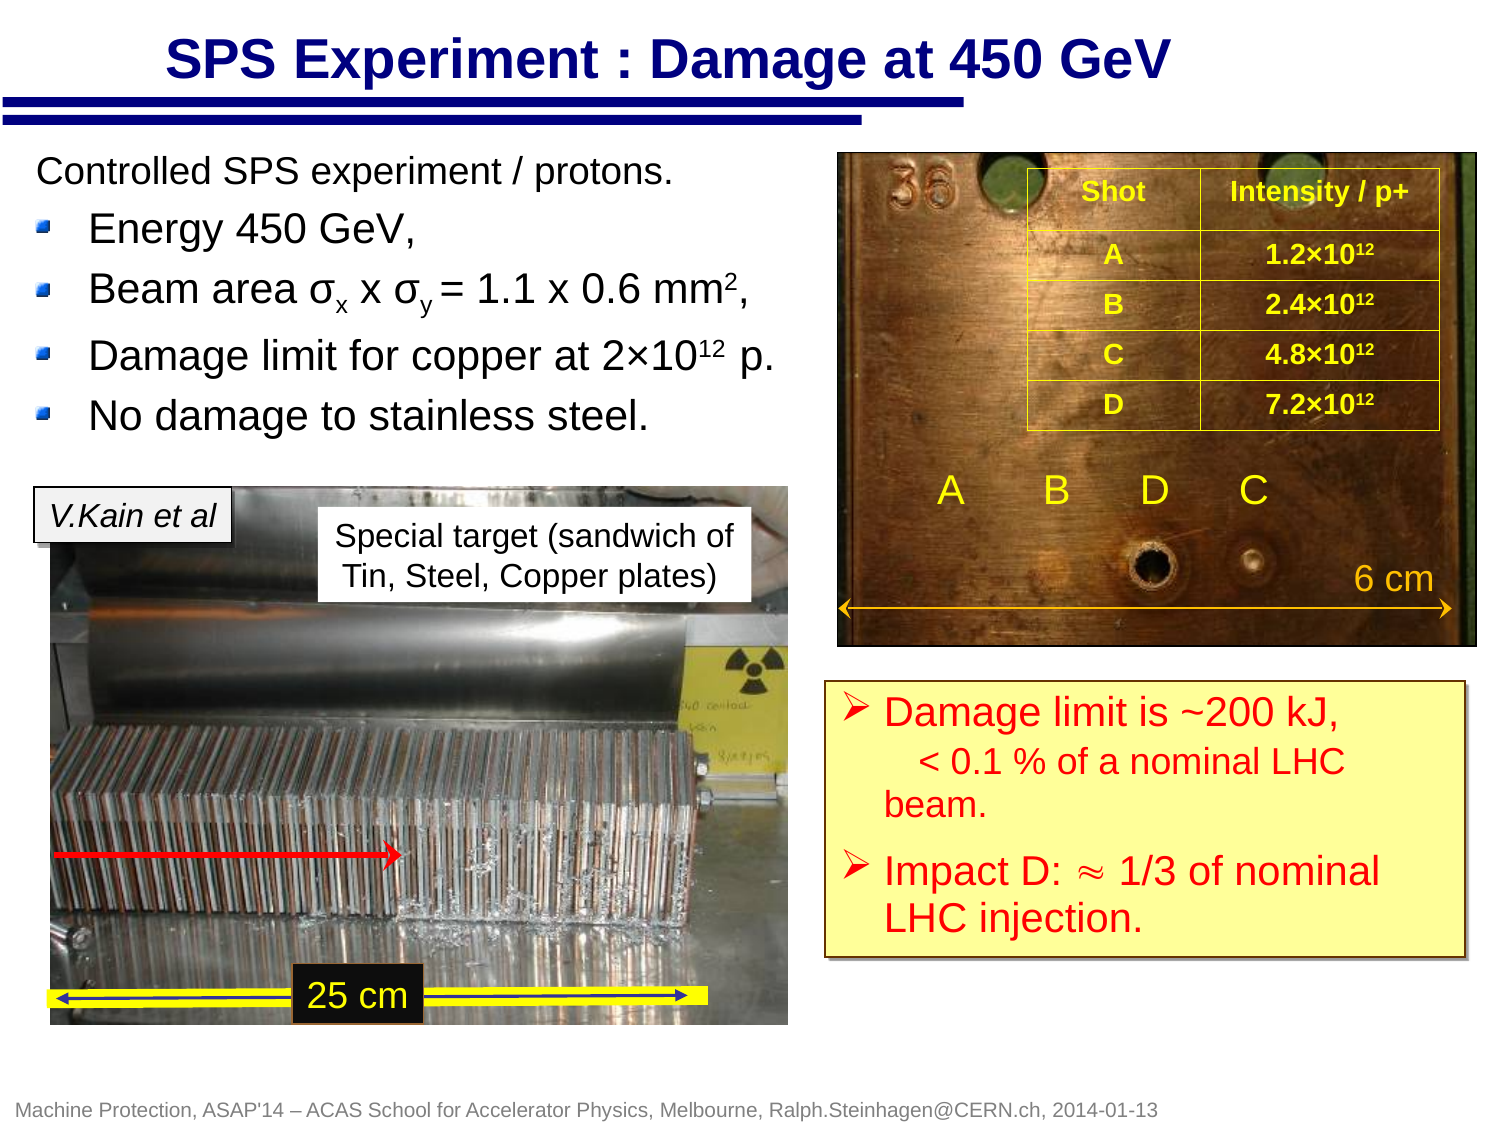

# SPS Experiment : Damage at 450 GeV
Controlled SPS experiment / protons.
Energy 450 GeV,
Beam area σx x σy = 1.1 x 0.6 mm2,
Damage limit for copper at 2×1012 p.
No damage to stainless steel.
 A B D C
6 cm
| Shot | Intensity / p+ |
| --- | --- |
| A | 1.2×1012 |
| B | 2.4×1012 |
| C | 4.8×1012 |
| D | 7.2×1012 |
V.Kain et al
25 cm
Special target (sandwich of Tin, Steel, Copper plates)
Damage limit is ~200 kJ, < 0.1 % of a nominal LHC beam.
Impact D:  1/3 of nominal LHC injection.